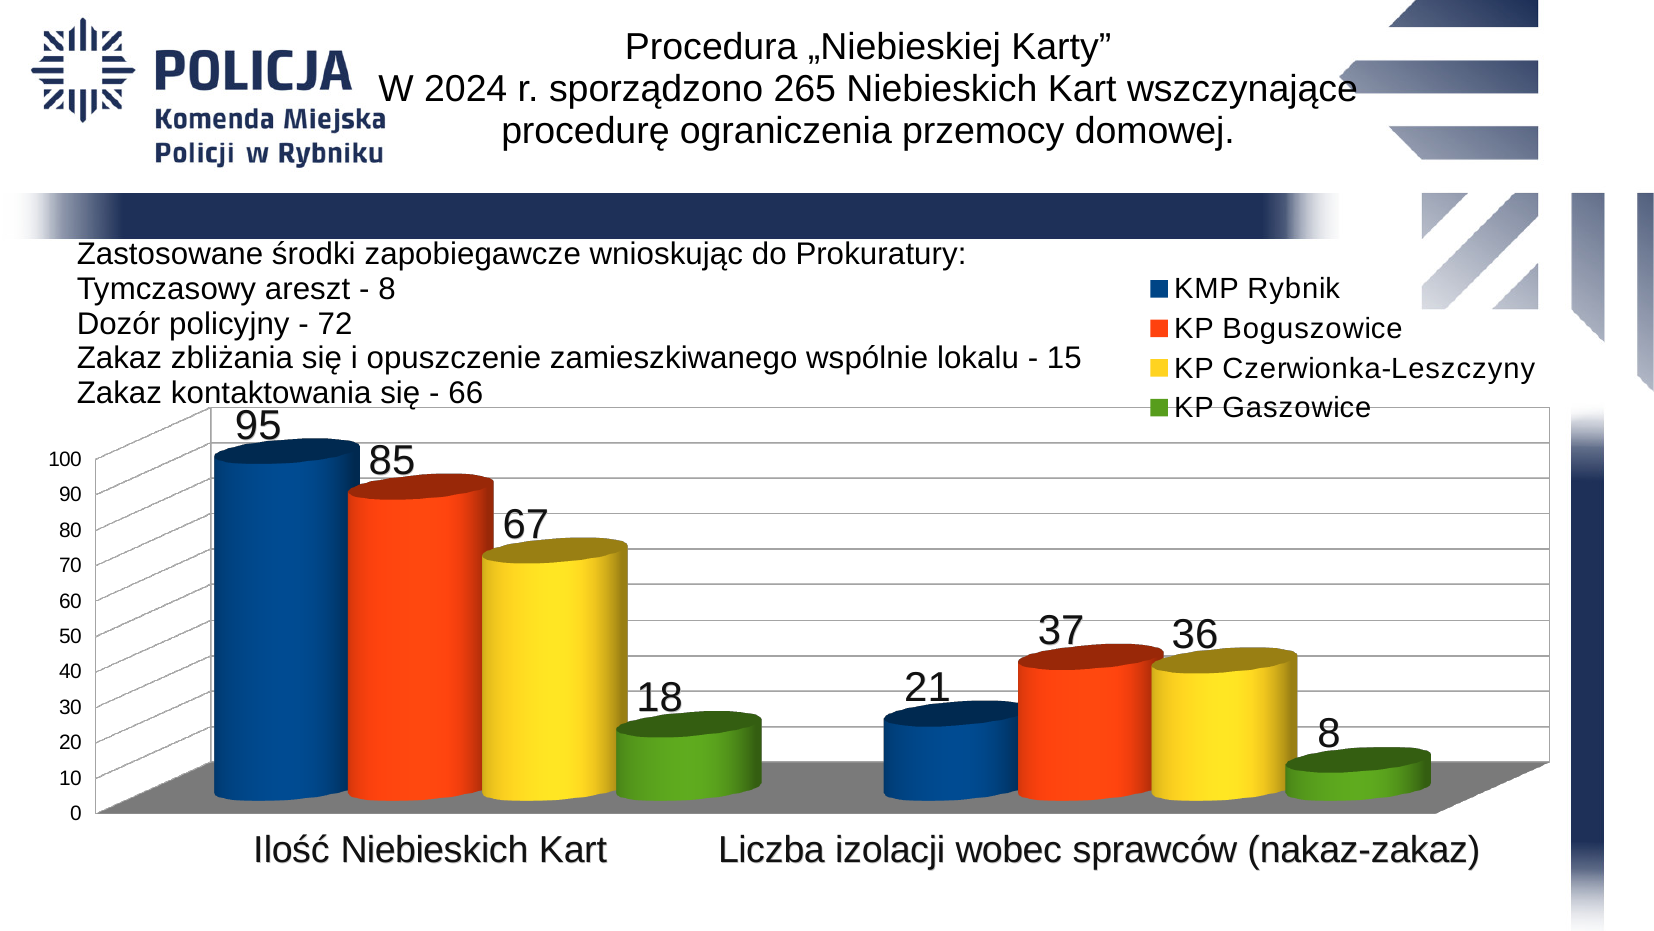

# Procedura „Niebieskiej Karty” W 2024 r. sporządzono 265 Niebieskich Kart wszczynające procedurę ograniczenia przemocy domowej.
Zastosowane środki zapobiegawcze wnioskując do Prokuratury:
Tymczasowy areszt - 8
Dozór policyjny - 72
Zakaz zbliżania się i opuszczenie zamieszkiwanego wspólnie lokalu - 15
Zakaz kontaktowania się - 66
[unsupported chart]